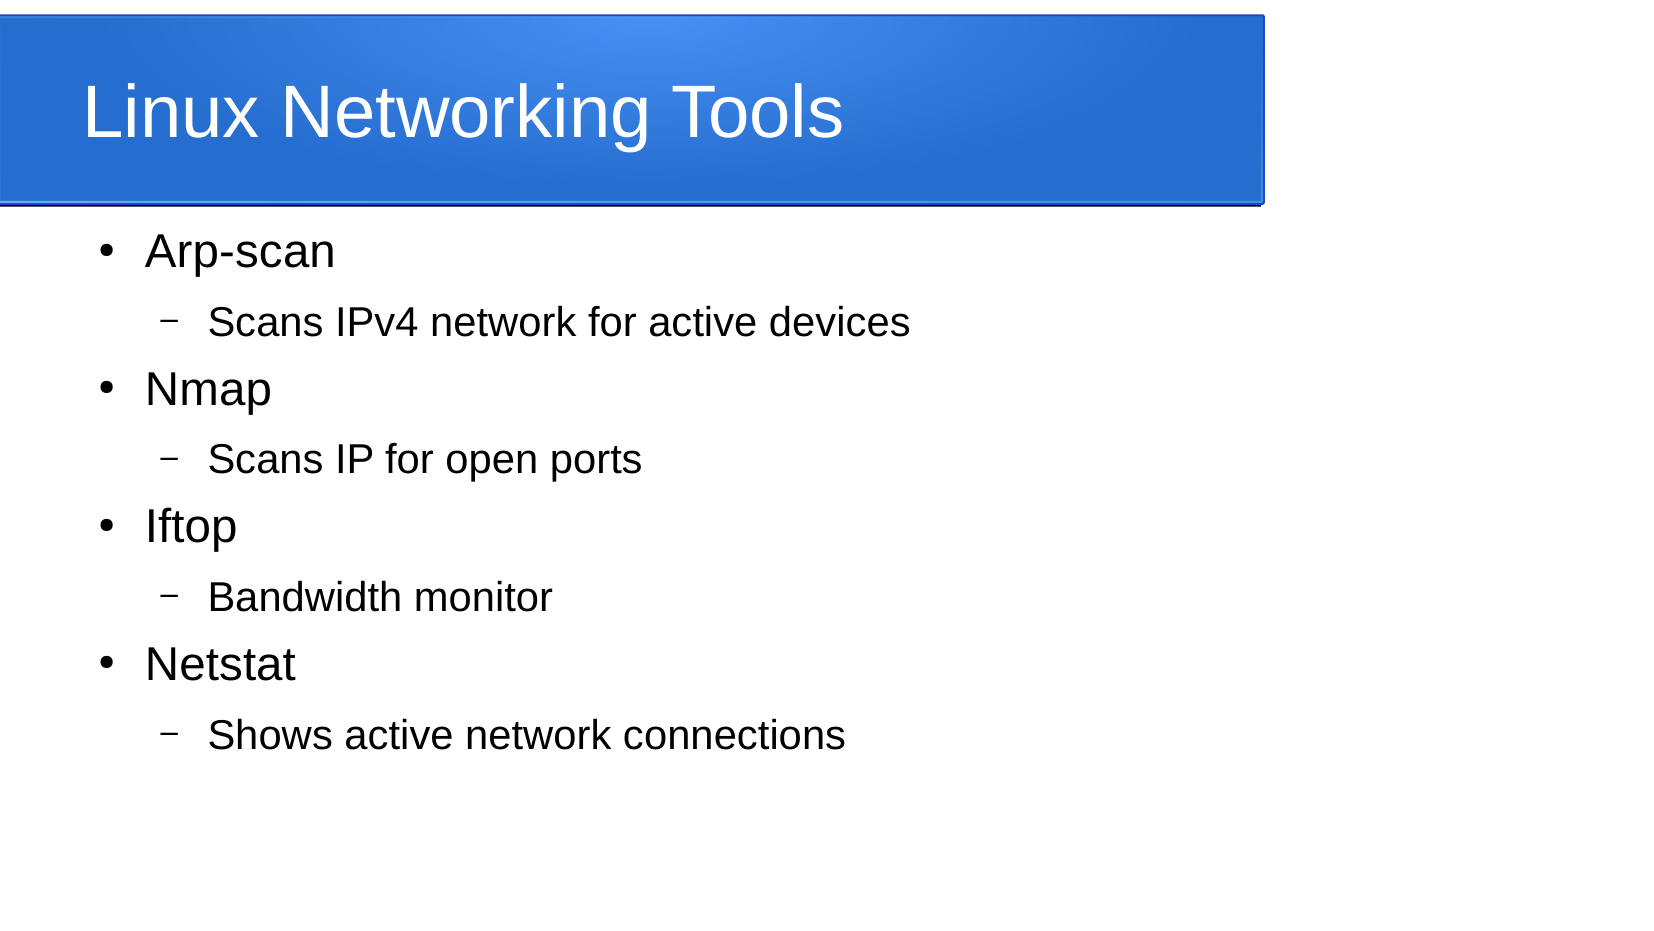

# Linux Networking Tools
Arp-scan
Scans IPv4 network for active devices
Nmap
Scans IP for open ports
Iftop
Bandwidth monitor
Netstat
Shows active network connections